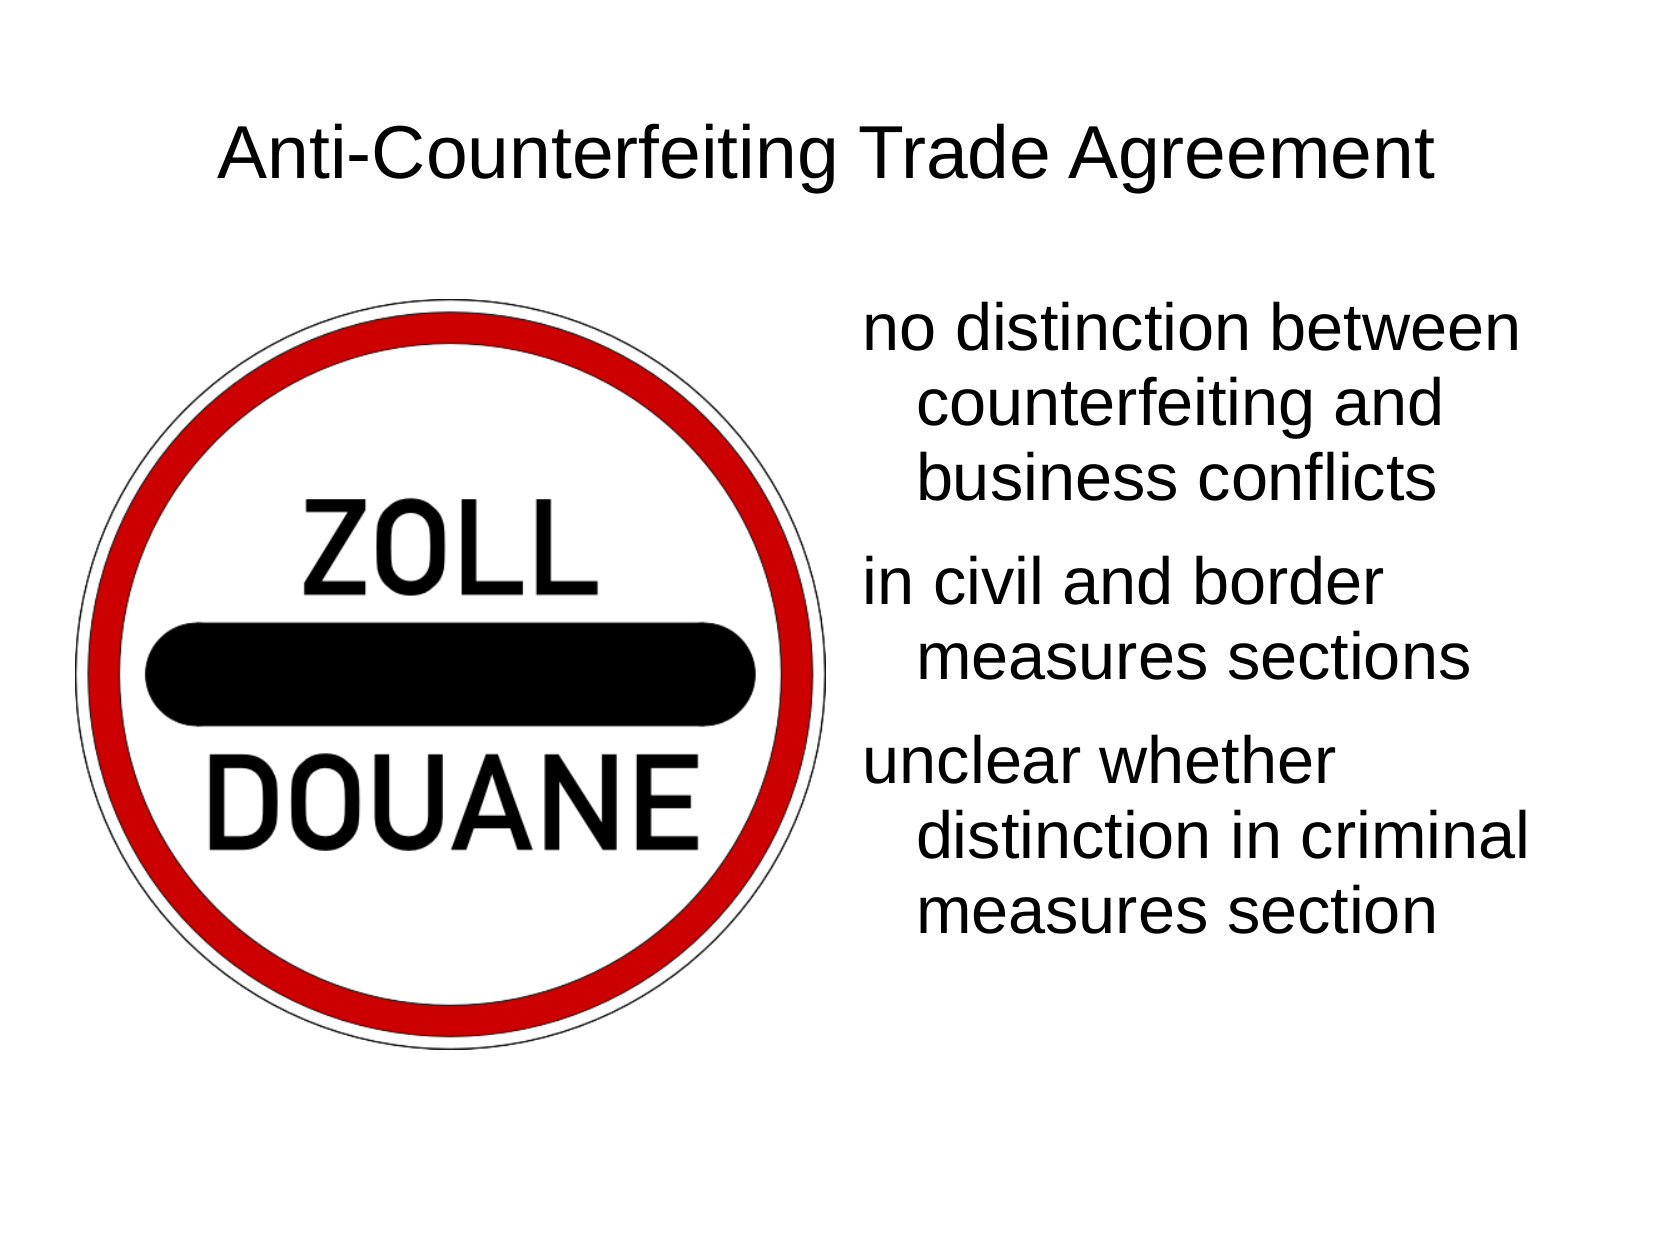

# Anti-Counterfeiting Trade Agreement
no distinction between counterfeiting and business conflicts
in civil and border measures sections
unclear whether distinction in criminal measures section